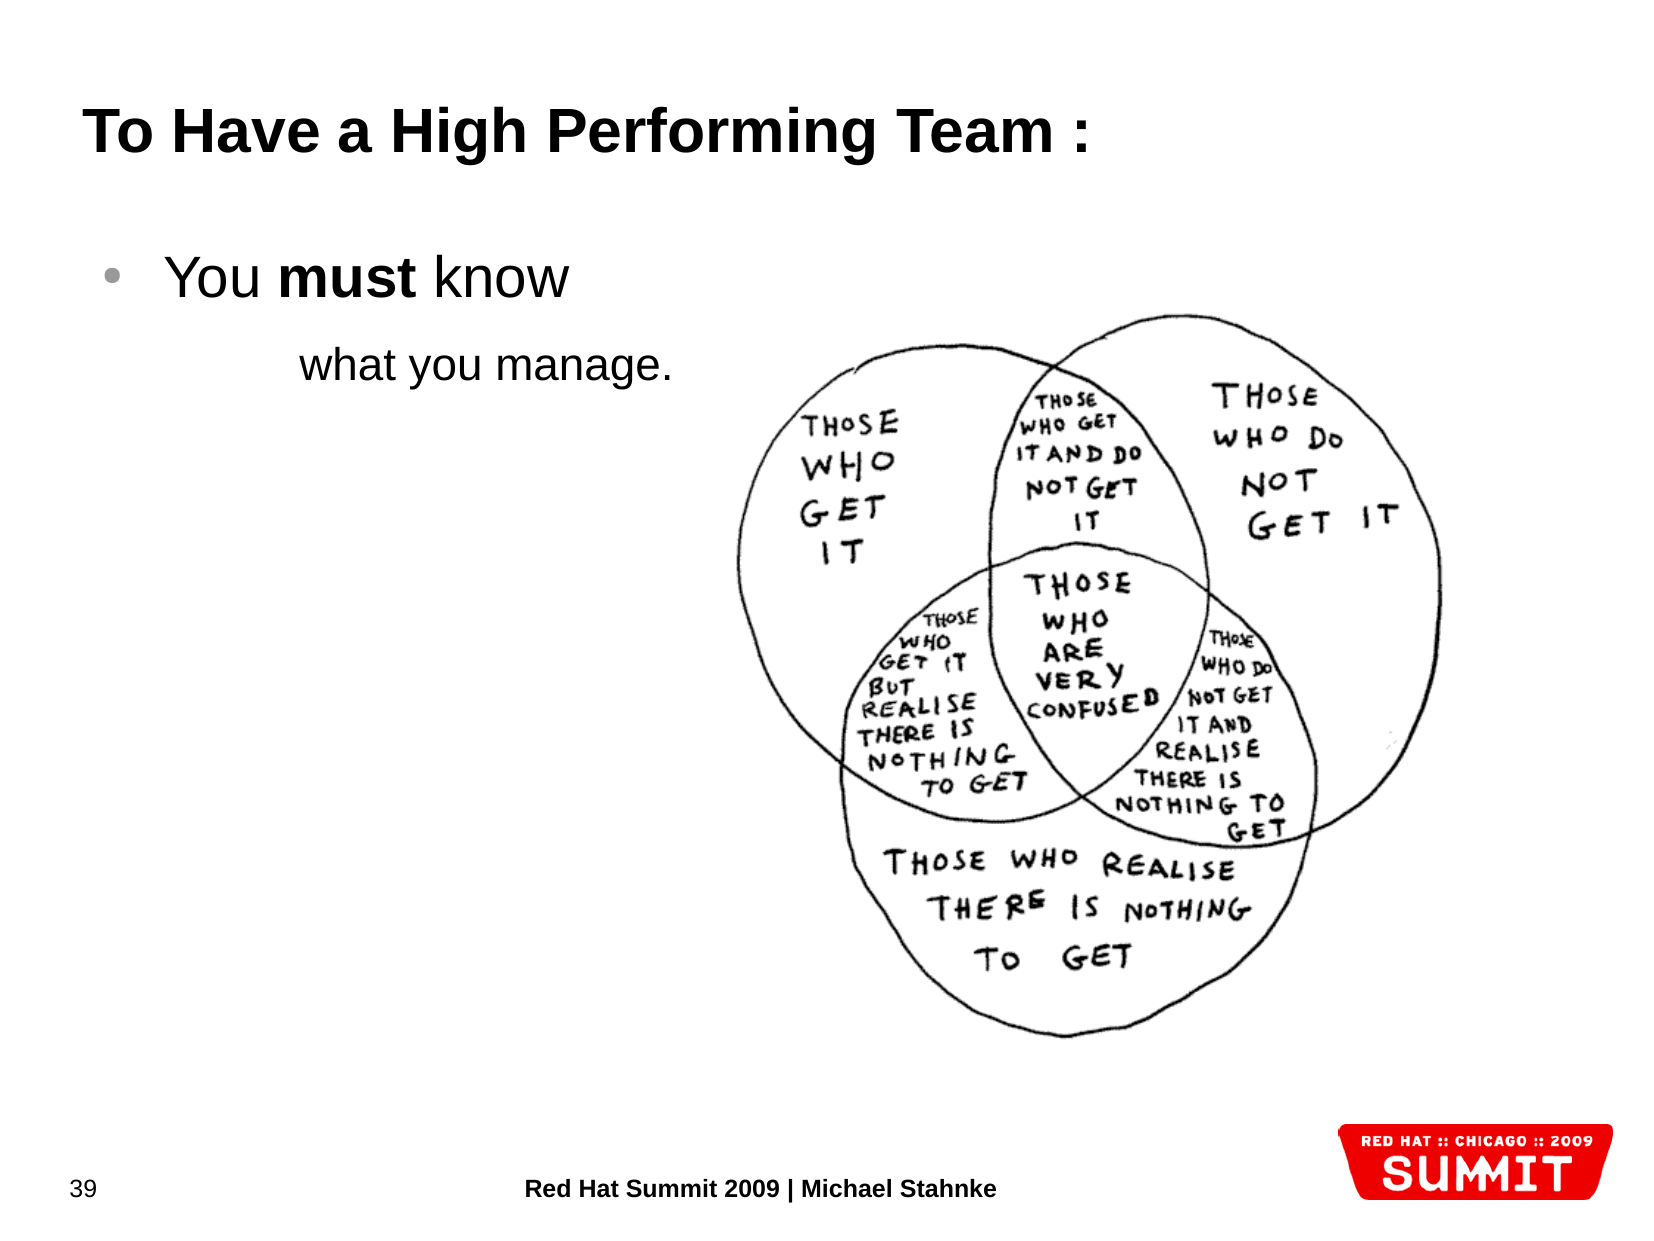

# To Have a High Performing Team :
 You must know
what you manage.